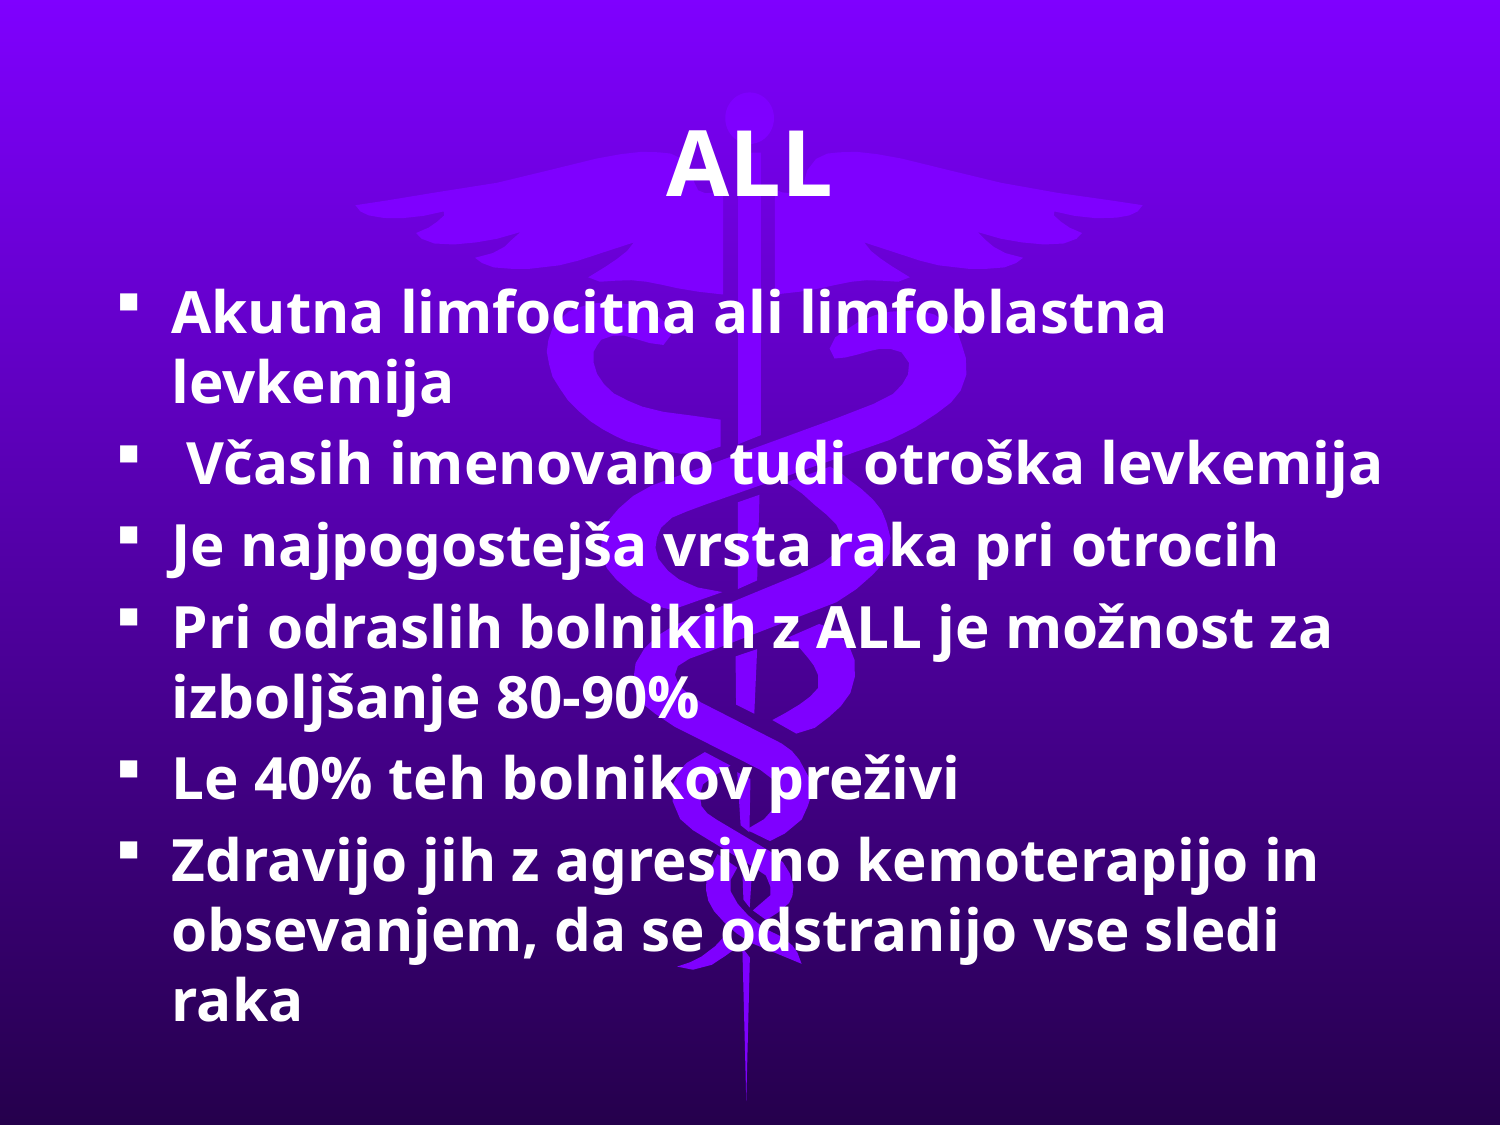

# ALL
Akutna limfocitna ali limfoblastna levkemija
 Včasih imenovano tudi otroška levkemija
Je najpogostejša vrsta raka pri otrocih
Pri odraslih bolnikih z ALL je možnost za izboljšanje 80-90%
Le 40% teh bolnikov preživi
Zdravijo jih z agresivno kemoterapijo in obsevanjem, da se odstranijo vse sledi raka